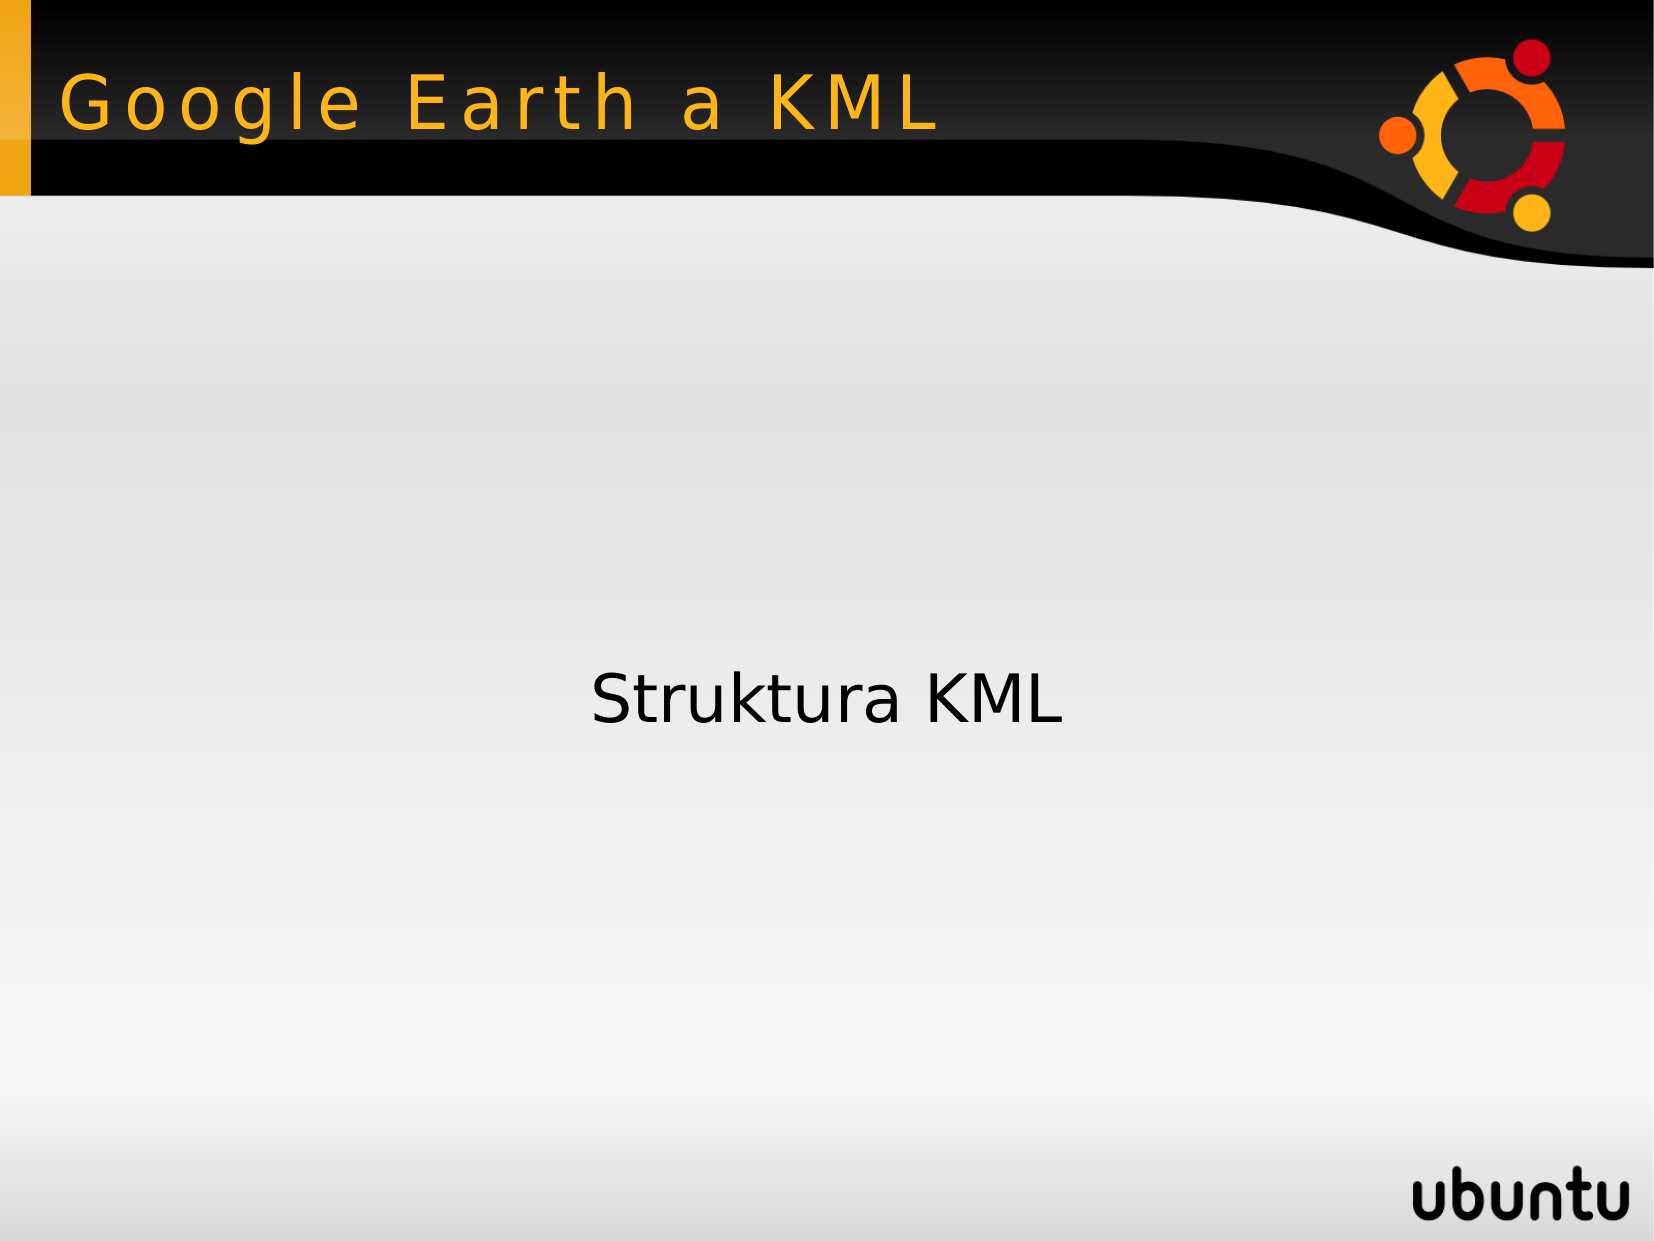

# Google Earth a KML
Struktura KML